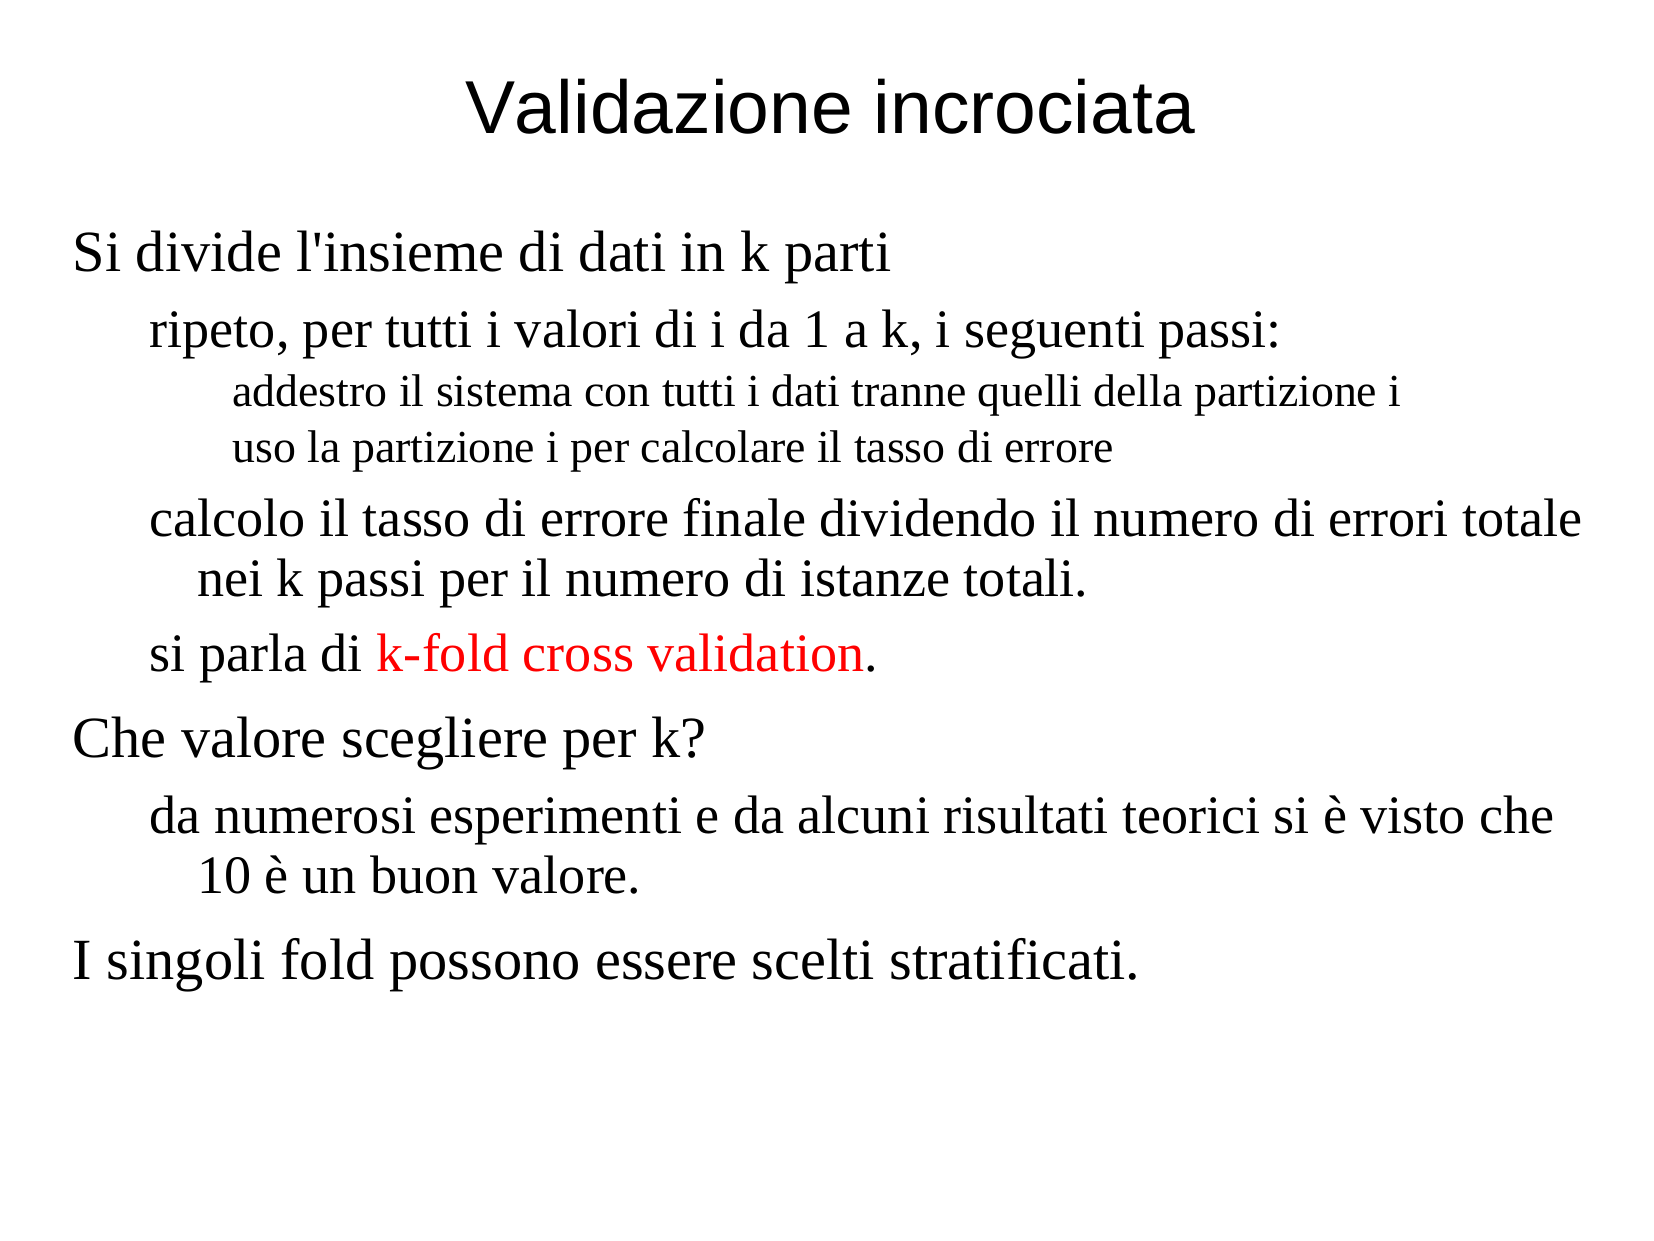

# Validazione incrociata
Si divide l'insieme di dati in k parti
ripeto, per tutti i valori di i da 1 a k, i seguenti passi:
addestro il sistema con tutti i dati tranne quelli della partizione i
uso la partizione i per calcolare il tasso di errore
calcolo il tasso di errore finale dividendo il numero di errori totale nei k passi per il numero di istanze totali.
si parla di k-fold cross validation.
Che valore scegliere per k?
da numerosi esperimenti e da alcuni risultati teorici si è visto che 10 è un buon valore.
I singoli fold possono essere scelti stratificati.